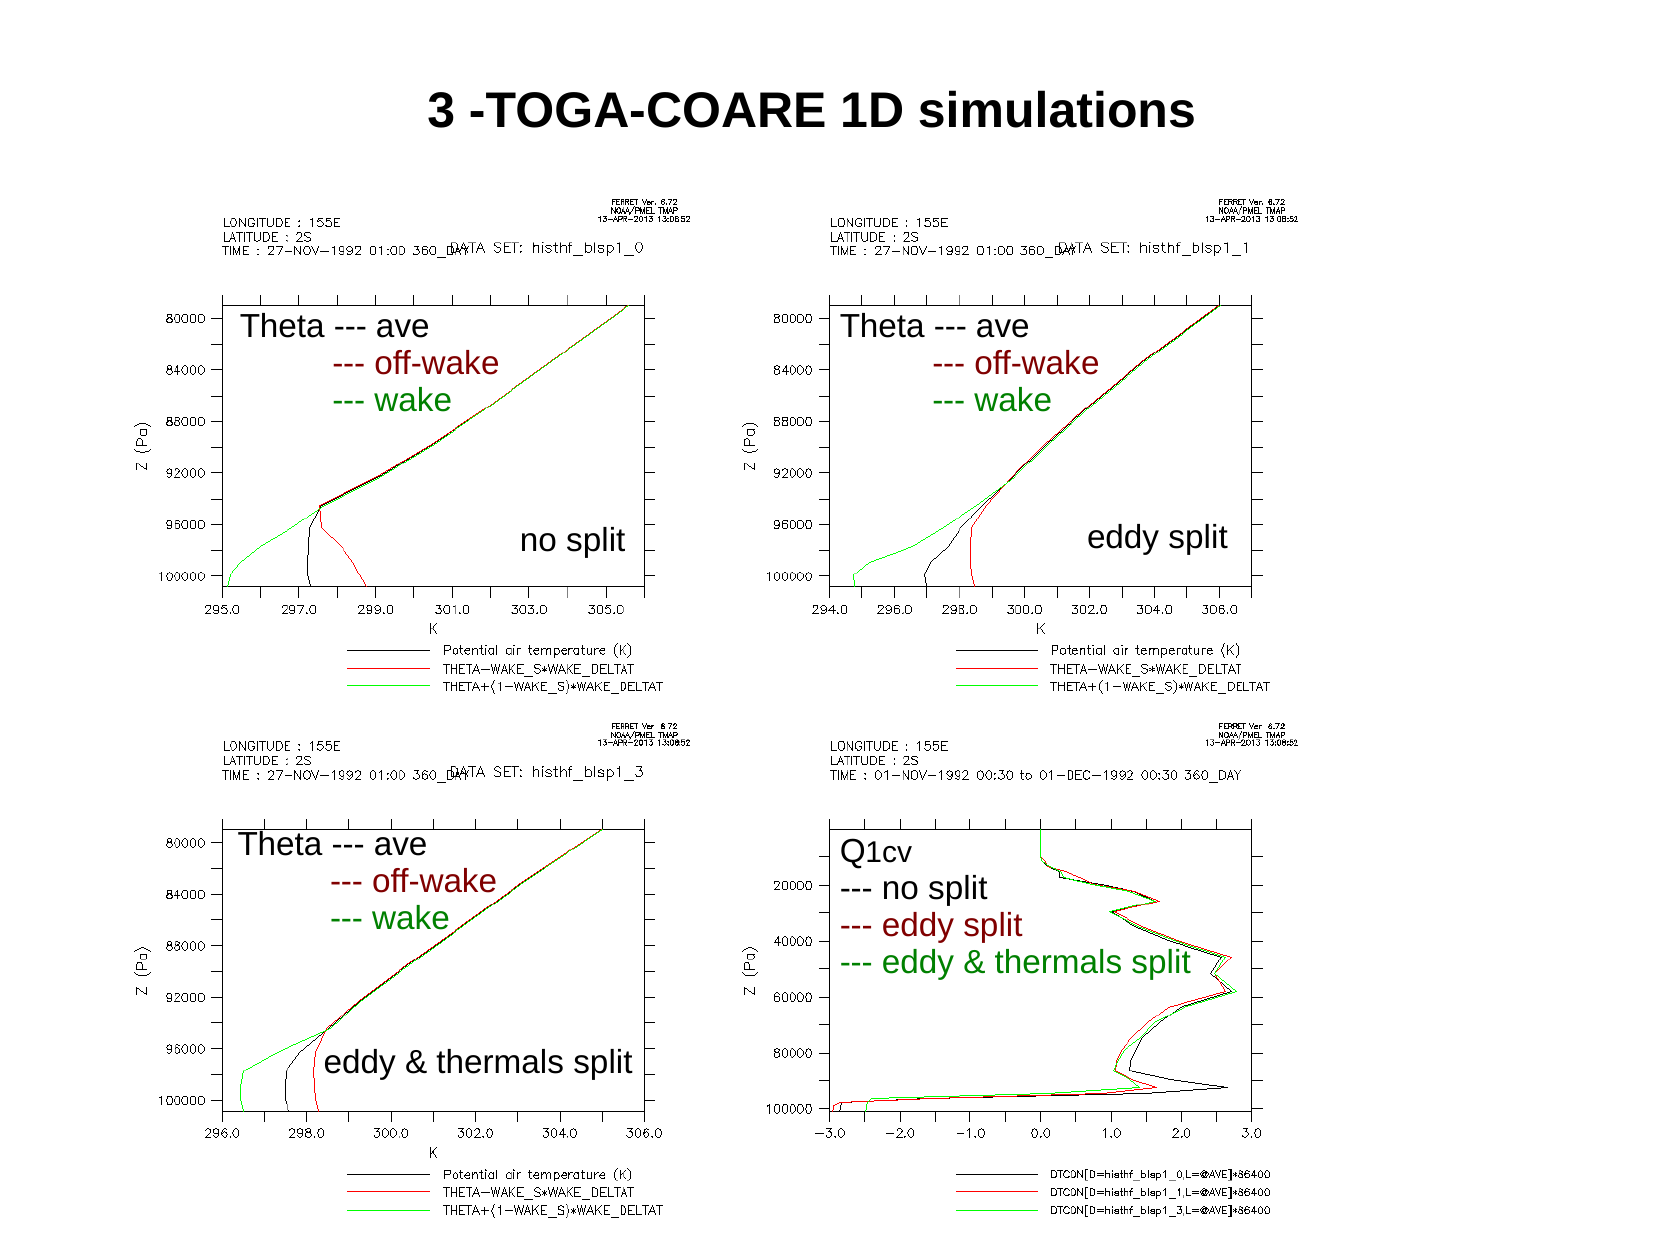

3 -TOGA-COARE 1D simulations
Theta --- ave
 --- off-wake
 --- wake
Theta --- ave
 --- off-wake
 --- wake
eddy split
no split
Theta --- ave
 --- off-wake
 --- wake
Q1cv
--- no split
--- eddy split
--- eddy & thermals split
eddy & thermals split